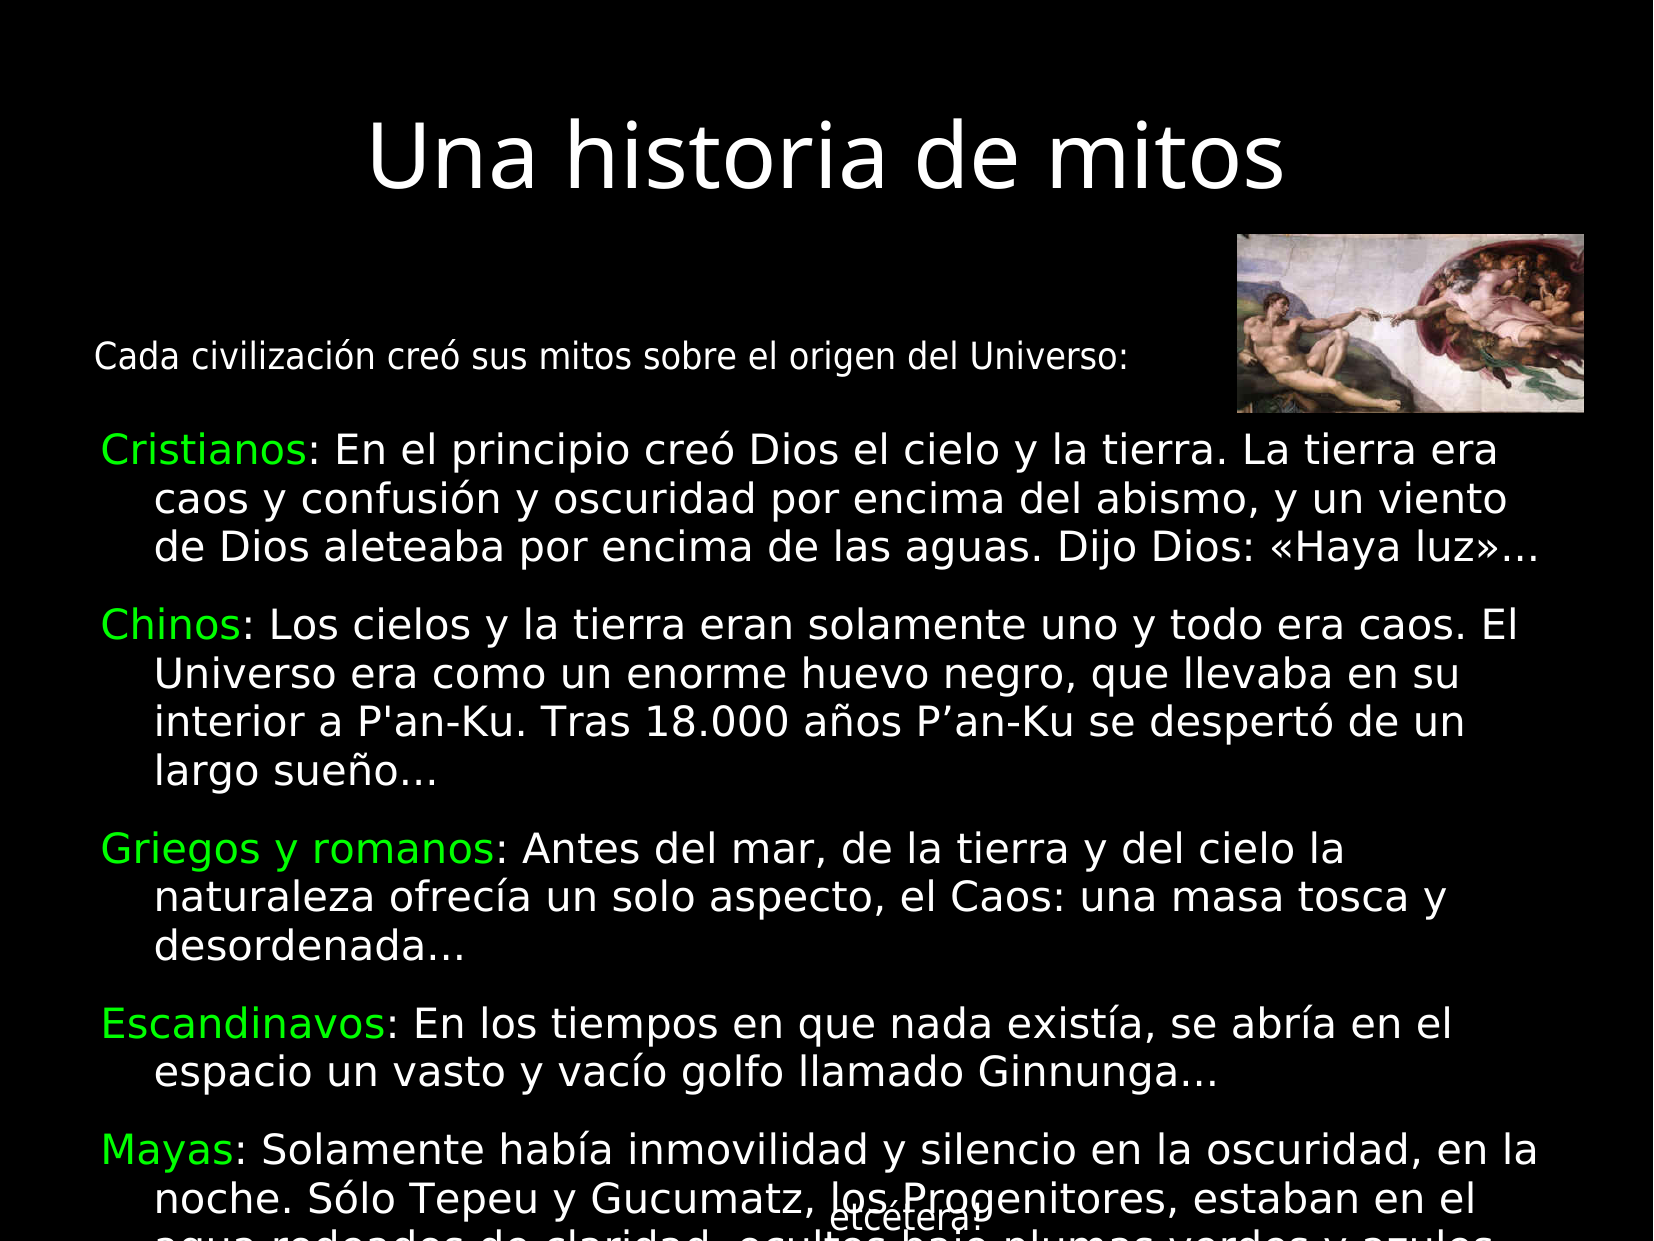

# Una historia de mitos
Cada civilización creó sus mitos sobre el origen del Universo:
Cristianos: En el principio creó Dios el cielo y la tierra. La tierra era caos y confusión y oscuridad por encima del abismo, y un viento de Dios aleteaba por encima de las aguas. Dijo Dios: «Haya luz»...
Chinos: Los cielos y la tierra eran solamente uno y todo era caos. El Universo era como un enorme huevo negro, que llevaba en su interior a P'an-Ku. Tras 18.000 años P’an-Ku se despertó de un largo sueño...
Griegos y romanos: Antes del mar, de la tierra y del cielo la naturaleza ofrecía un solo aspecto, el Caos: una masa tosca y desordenada...
Escandinavos: En los tiempos en que nada existía, se abría en el espacio un vasto y vacío golfo llamado Ginnunga...
Mayas: Solamente había inmovilidad y silencio en la oscuridad, en la noche. Sólo Tepeu y Gucumatz, los Progenitores, estaban en el agua rodeados de claridad, ocultos bajo plumas verdes y azules...
etcétera!